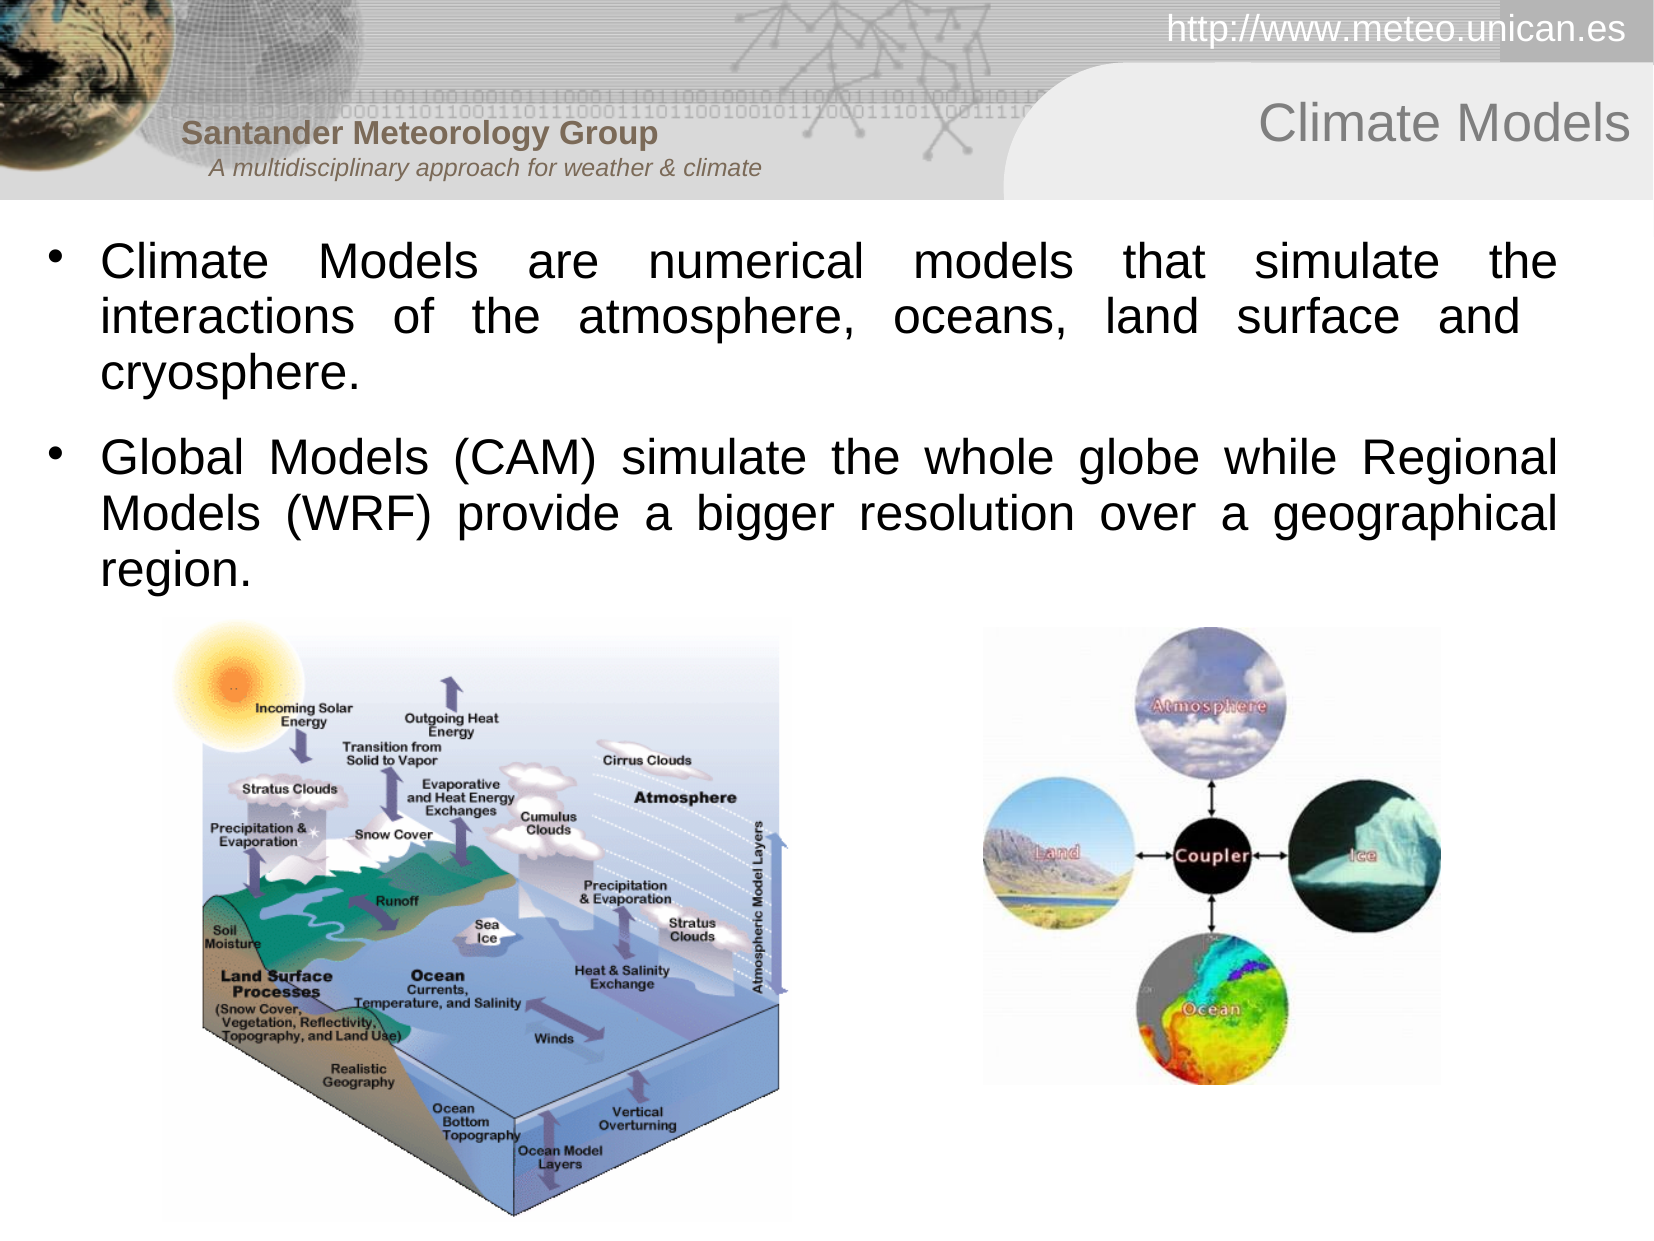

Climate Models
# Climate Models are numerical models that simulate the interactions of the atmosphere, oceans, land surface and cryosphere.
Global Models (CAM) simulate the whole globe while Regional Models (WRF) provide a bigger resolution over a geographical region.